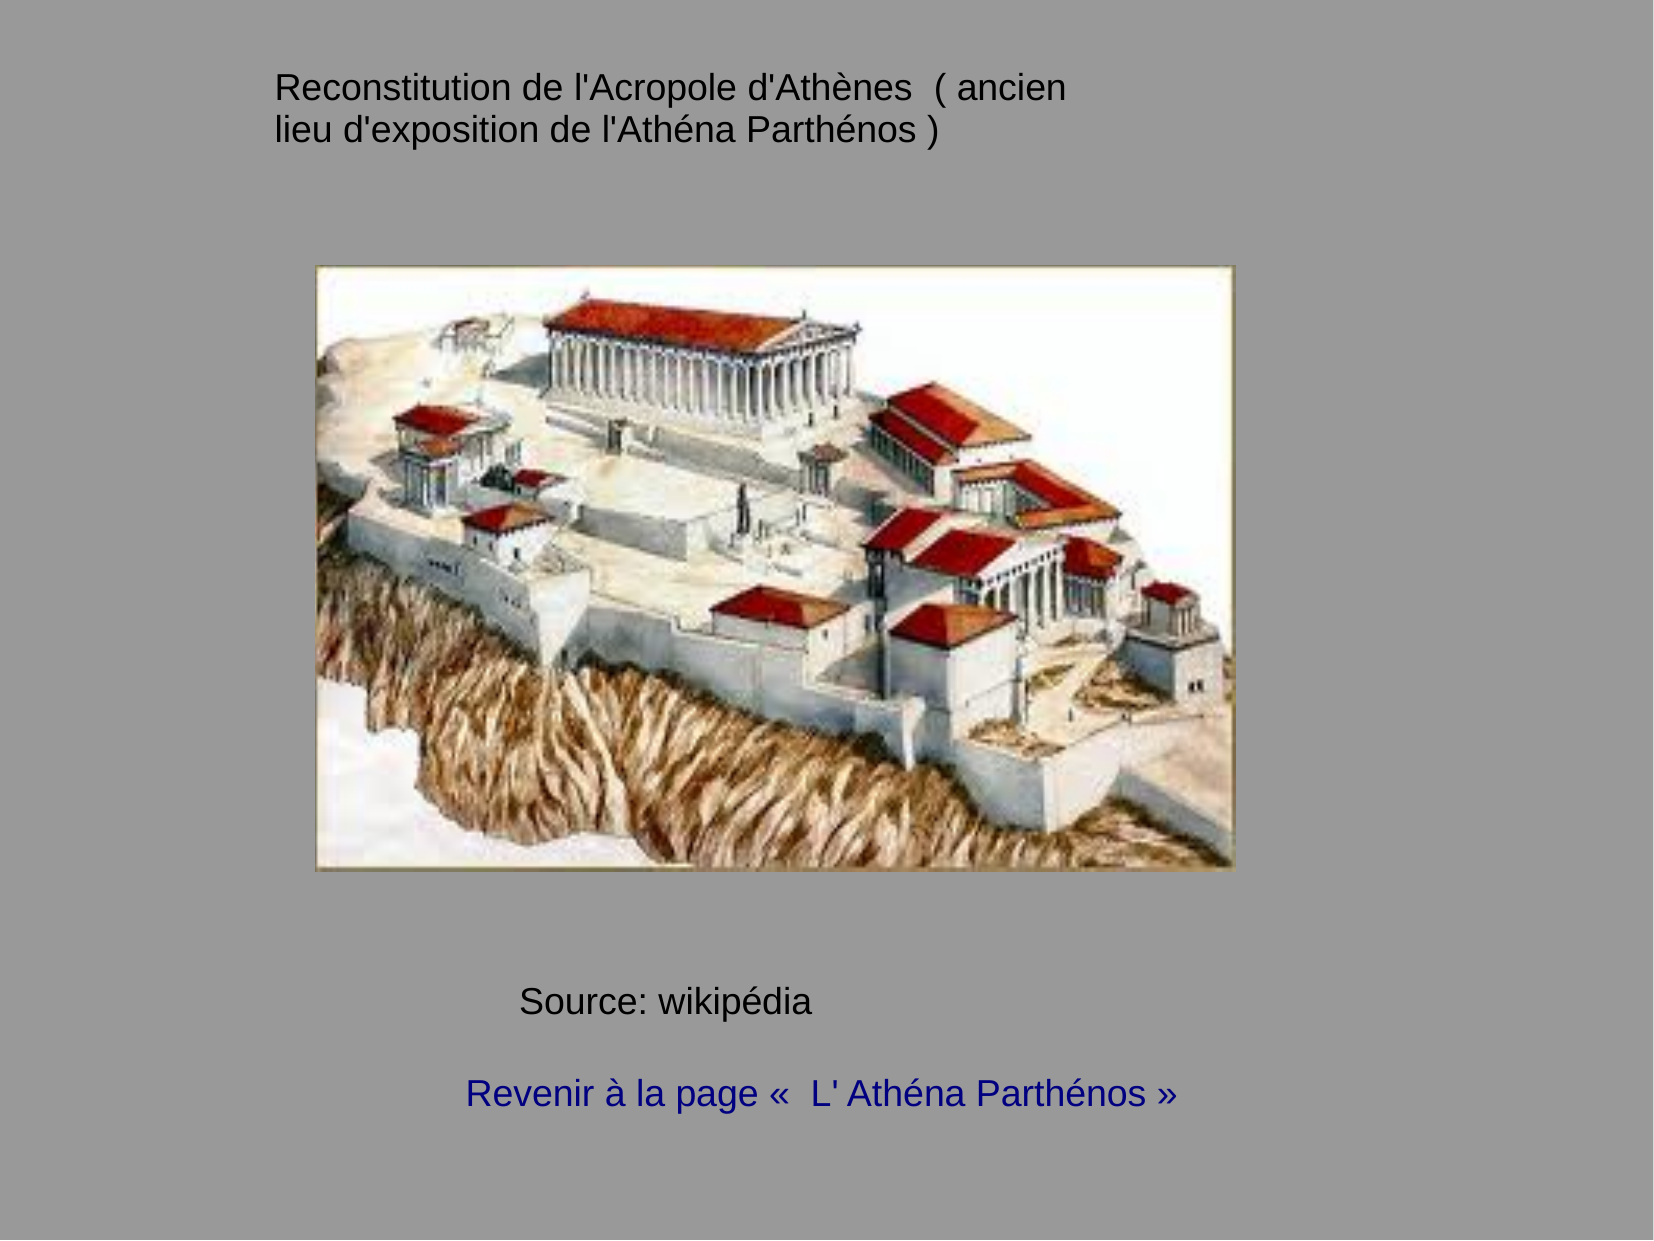

Reconstitution de l'Acropole d'Athènes ( ancien lieu d'exposition de l'Athéna Parthénos )
Source: wikipédia
Revenir à la page «  L' Athéna Parthénos »